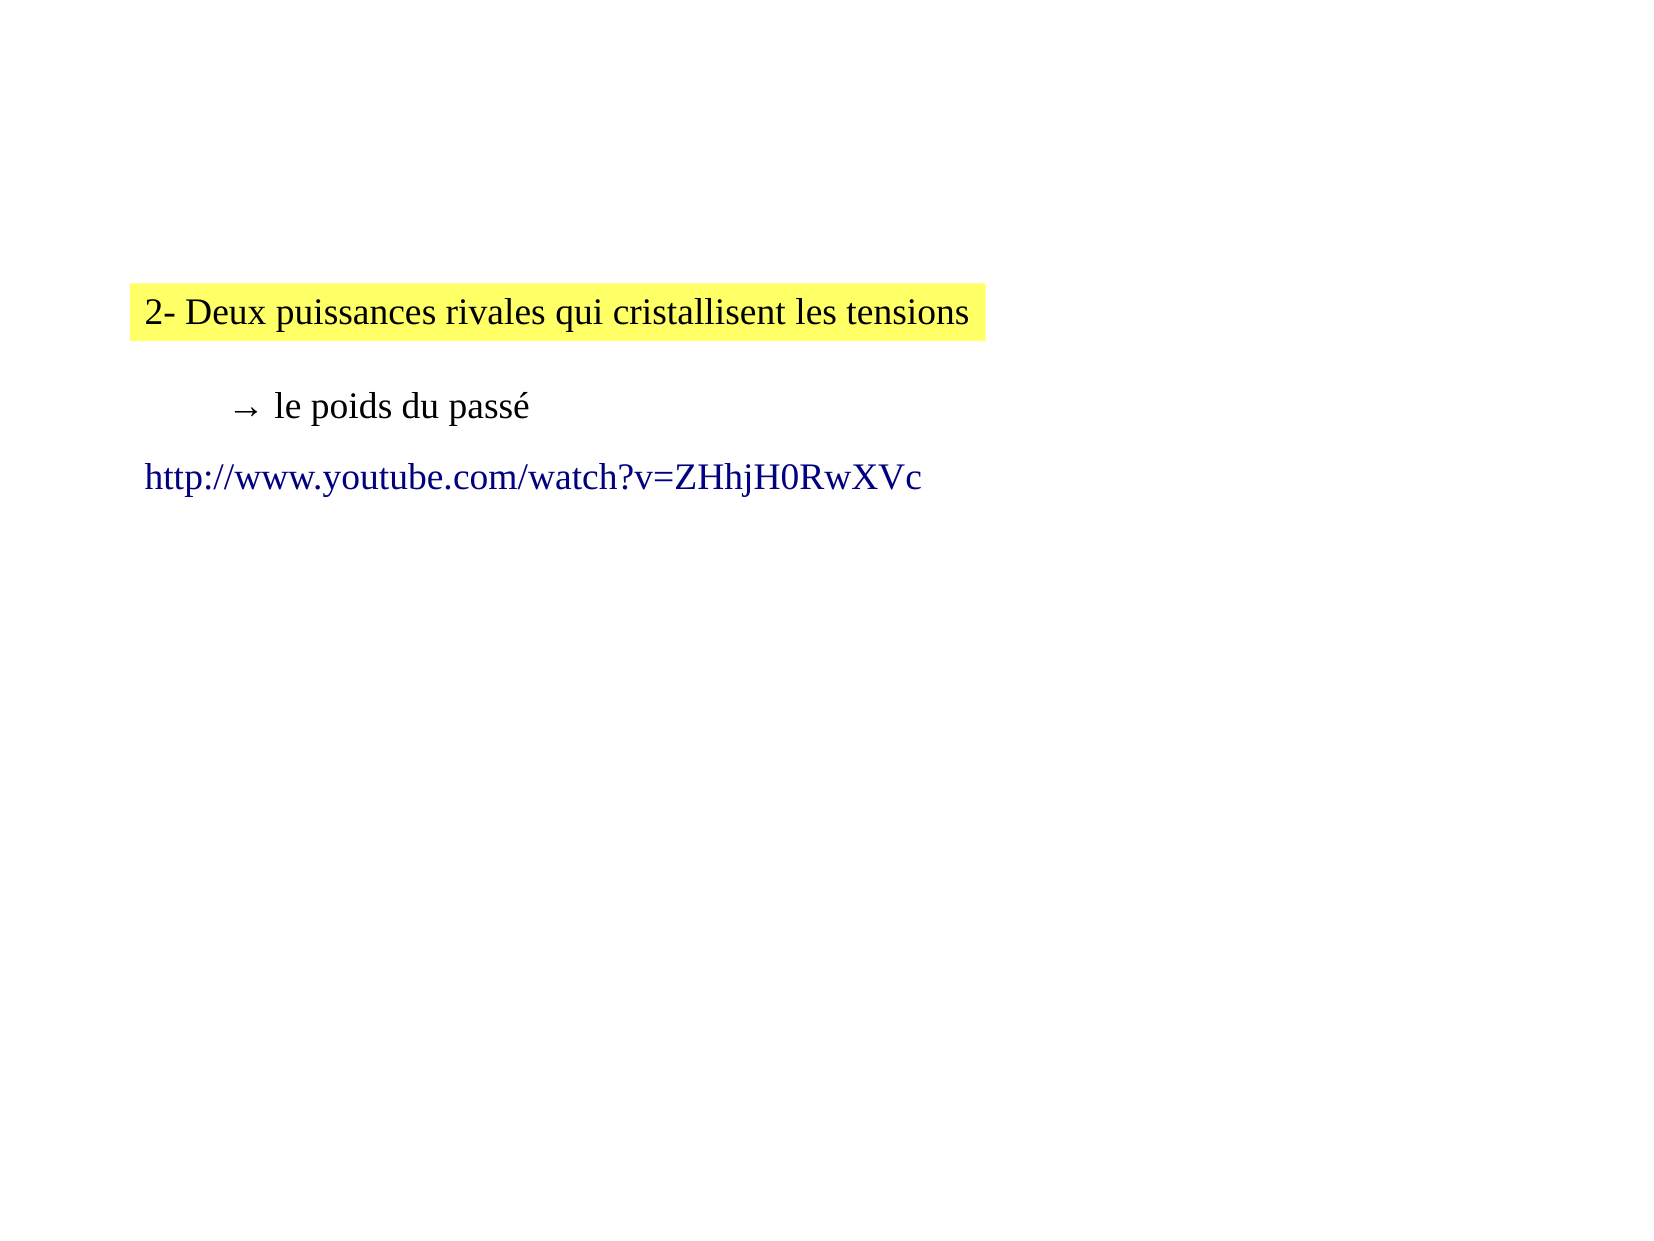

2- Deux puissances rivales qui cristallisent les tensions
→ le poids du passé
http://www.youtube.com/watch?v=ZHhjH0RwXVc